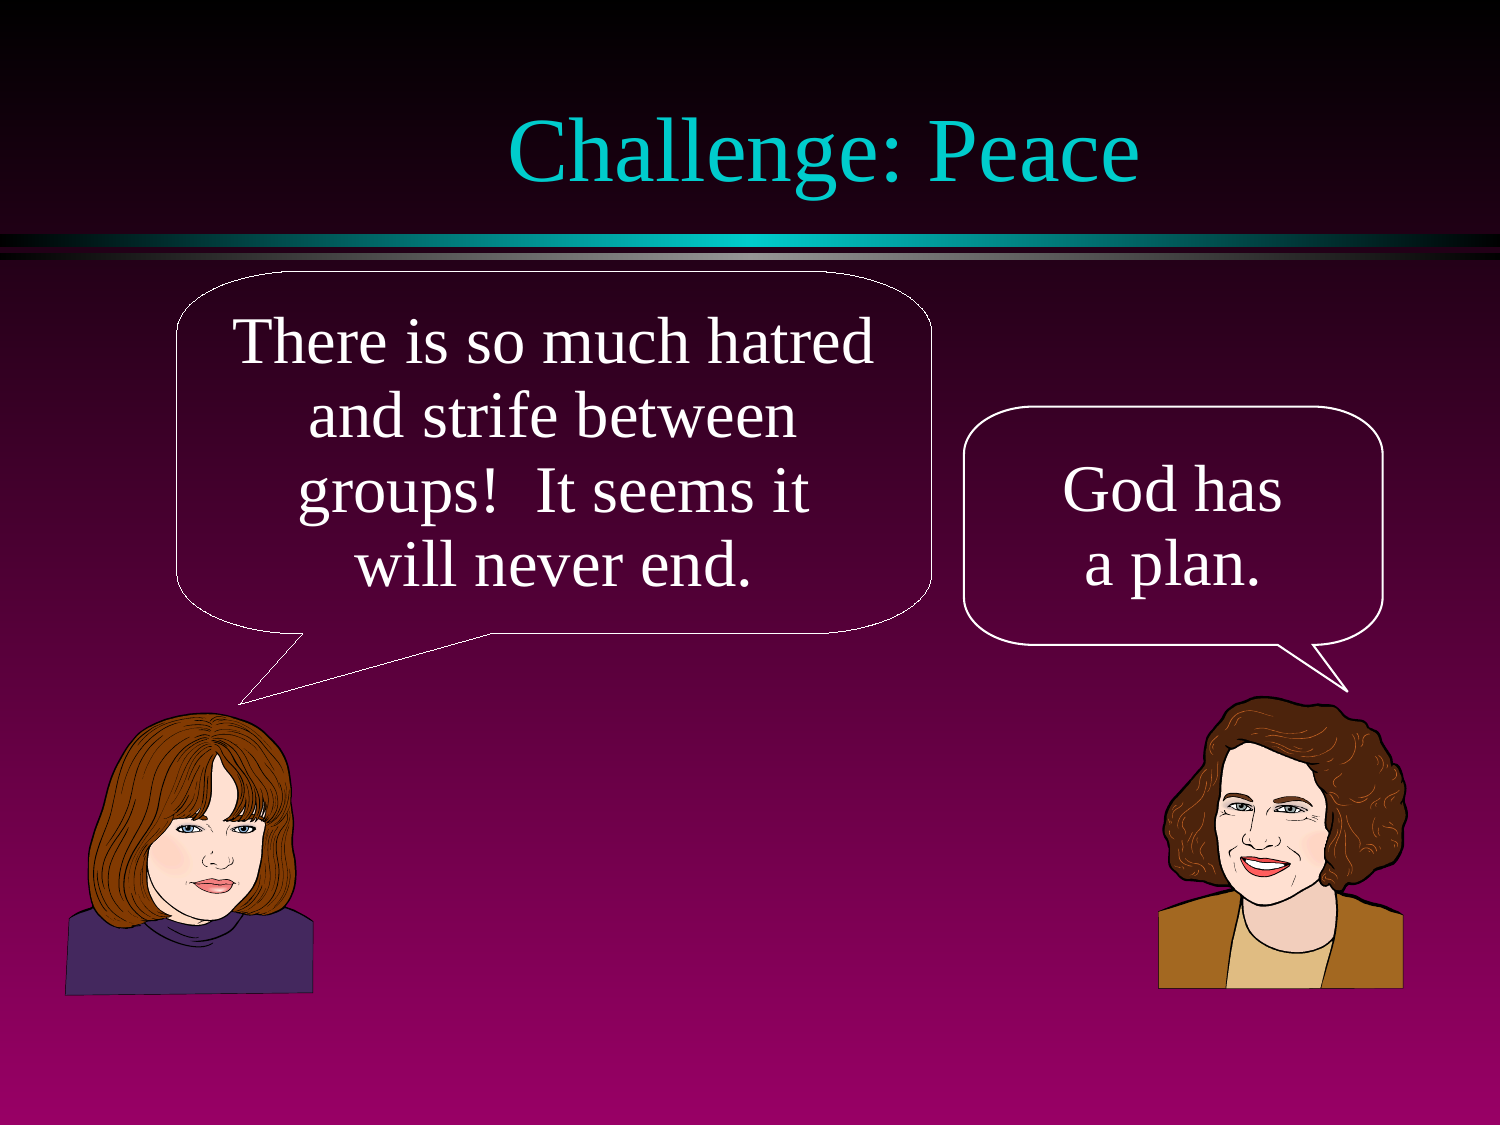

# Challenge: Peace
There is so much hatred and strife between groups! It seems it
will never end.
God has
a plan.